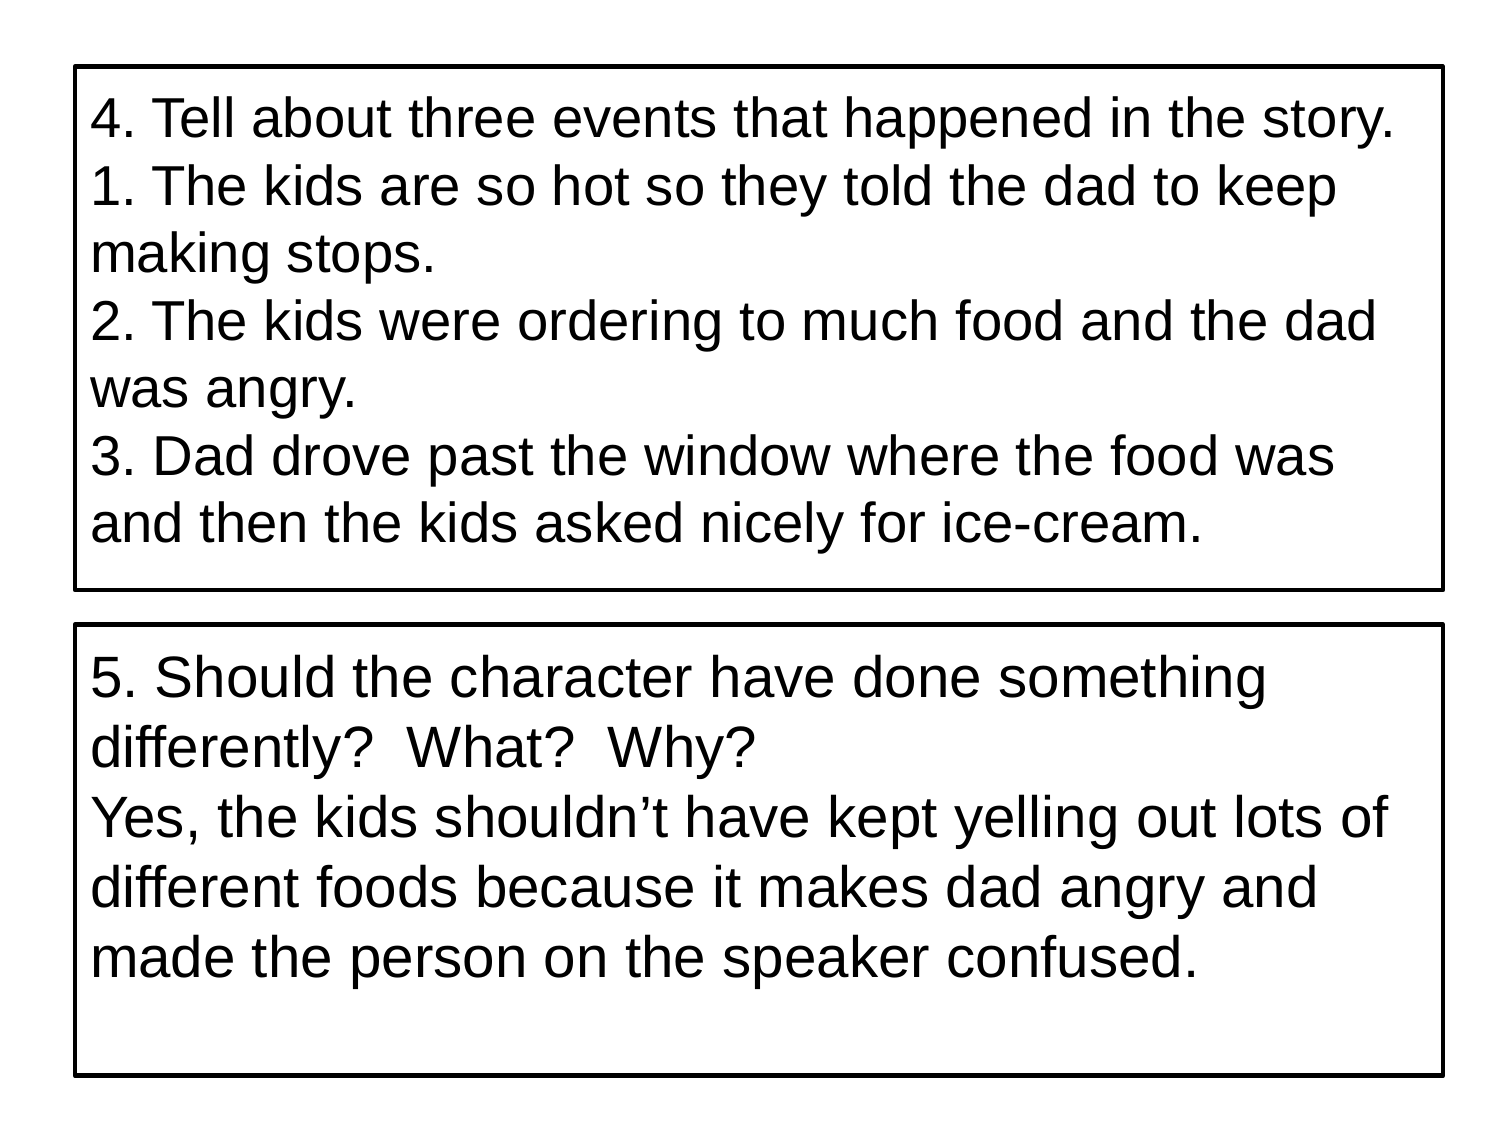

4. Tell about three events that happened in the story.
1. The kids are so hot so they told the dad to keep making stops.
2. The kids were ordering to much food and the dad was angry.
3. Dad drove past the window where the food was and then the kids asked nicely for ice-cream.
5. Should the character have done something differently? What? Why?
Yes, the kids shouldn’t have kept yelling out lots of different foods because it makes dad angry and made the person on the speaker confused.